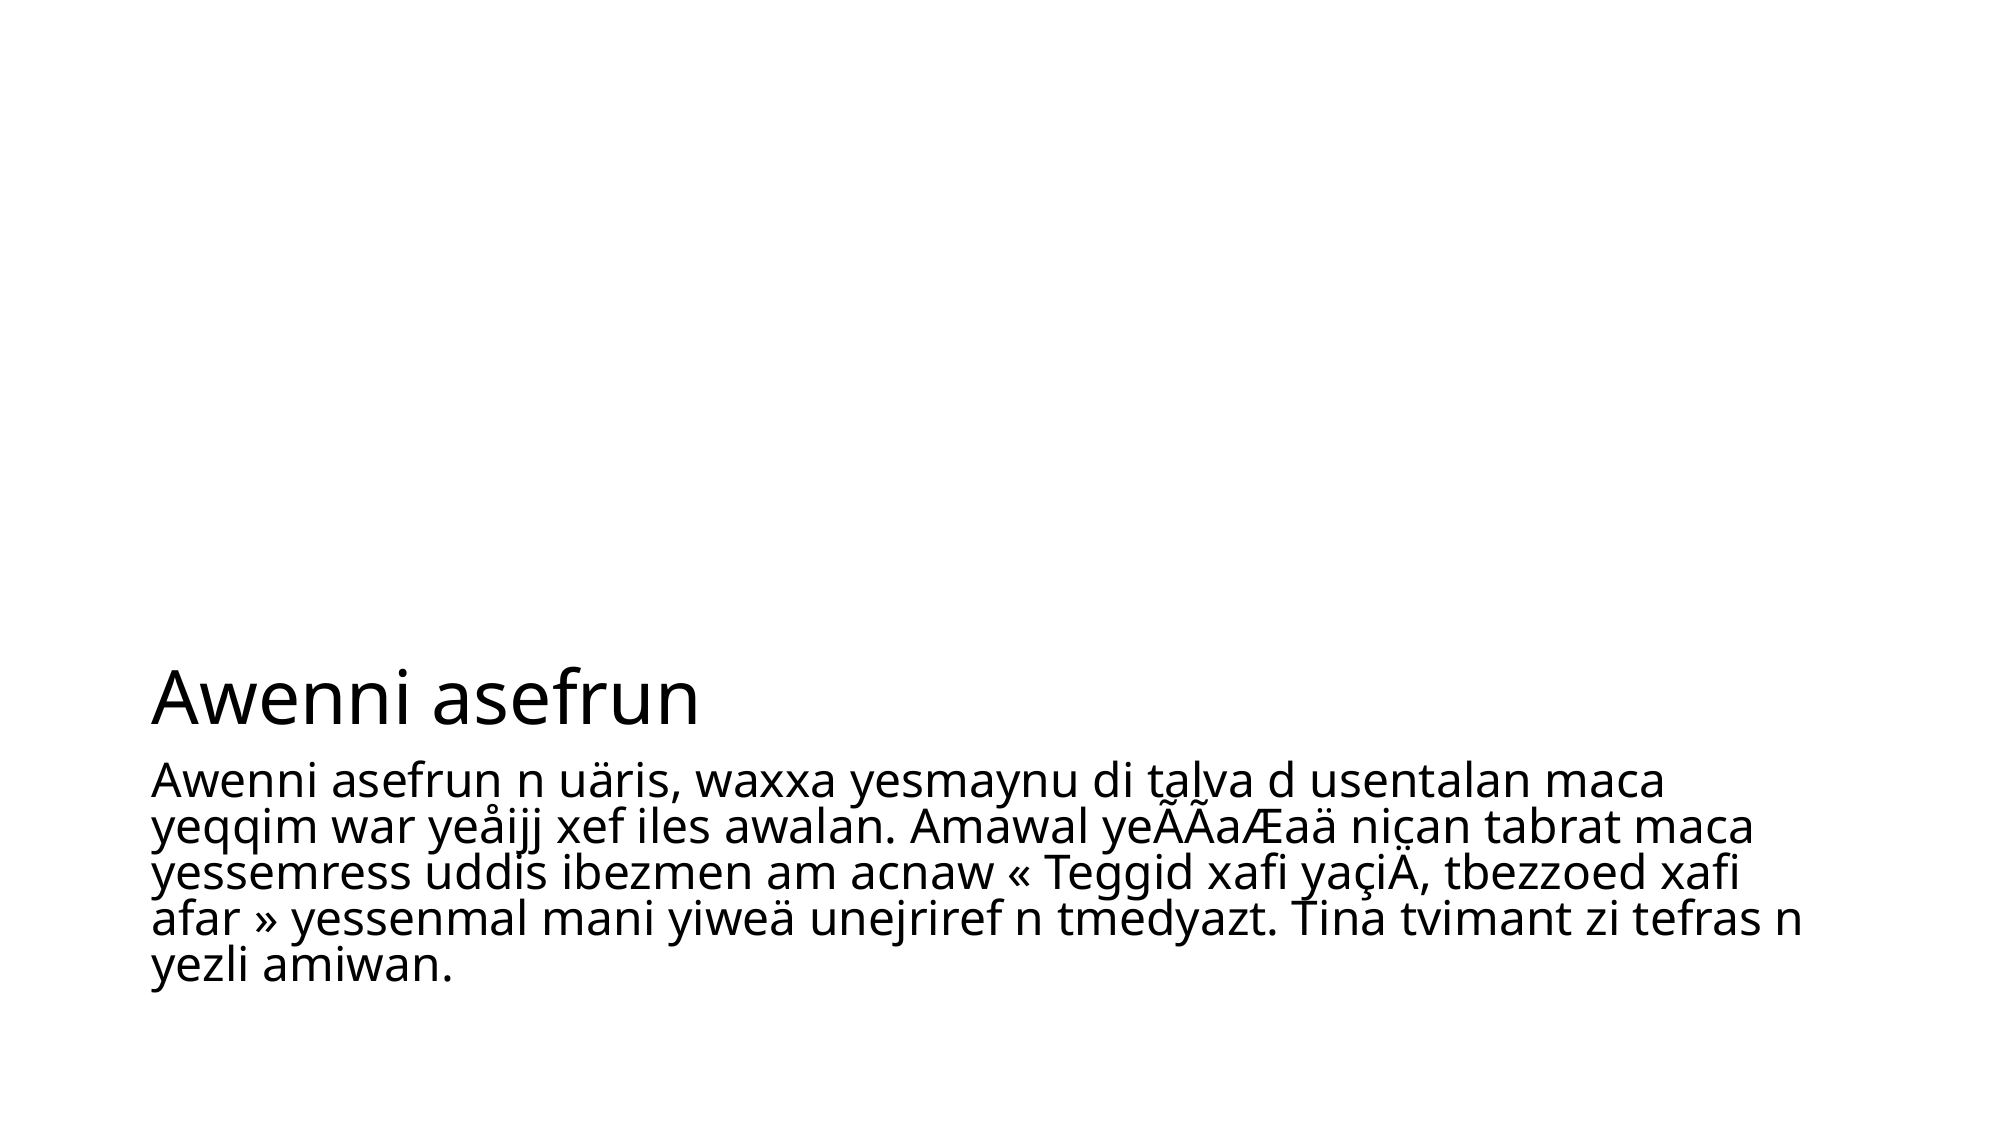

# Awenni asefrun
Awenni asefrun n uäris, waxxa yesmaynu di talva d usentalan maca yeqqim war yeåijj xef iles awalan. Amawal yeÃÃaÆaä nican tabrat maca yessemress uddis ibezmen am acnaw « Teggid xafi yaçiÄ, tbezzoed xafi afar » yessenmal mani yiweä unejriref n tmedyazt. Tina tvimant zi tefras n yezli amiwan.